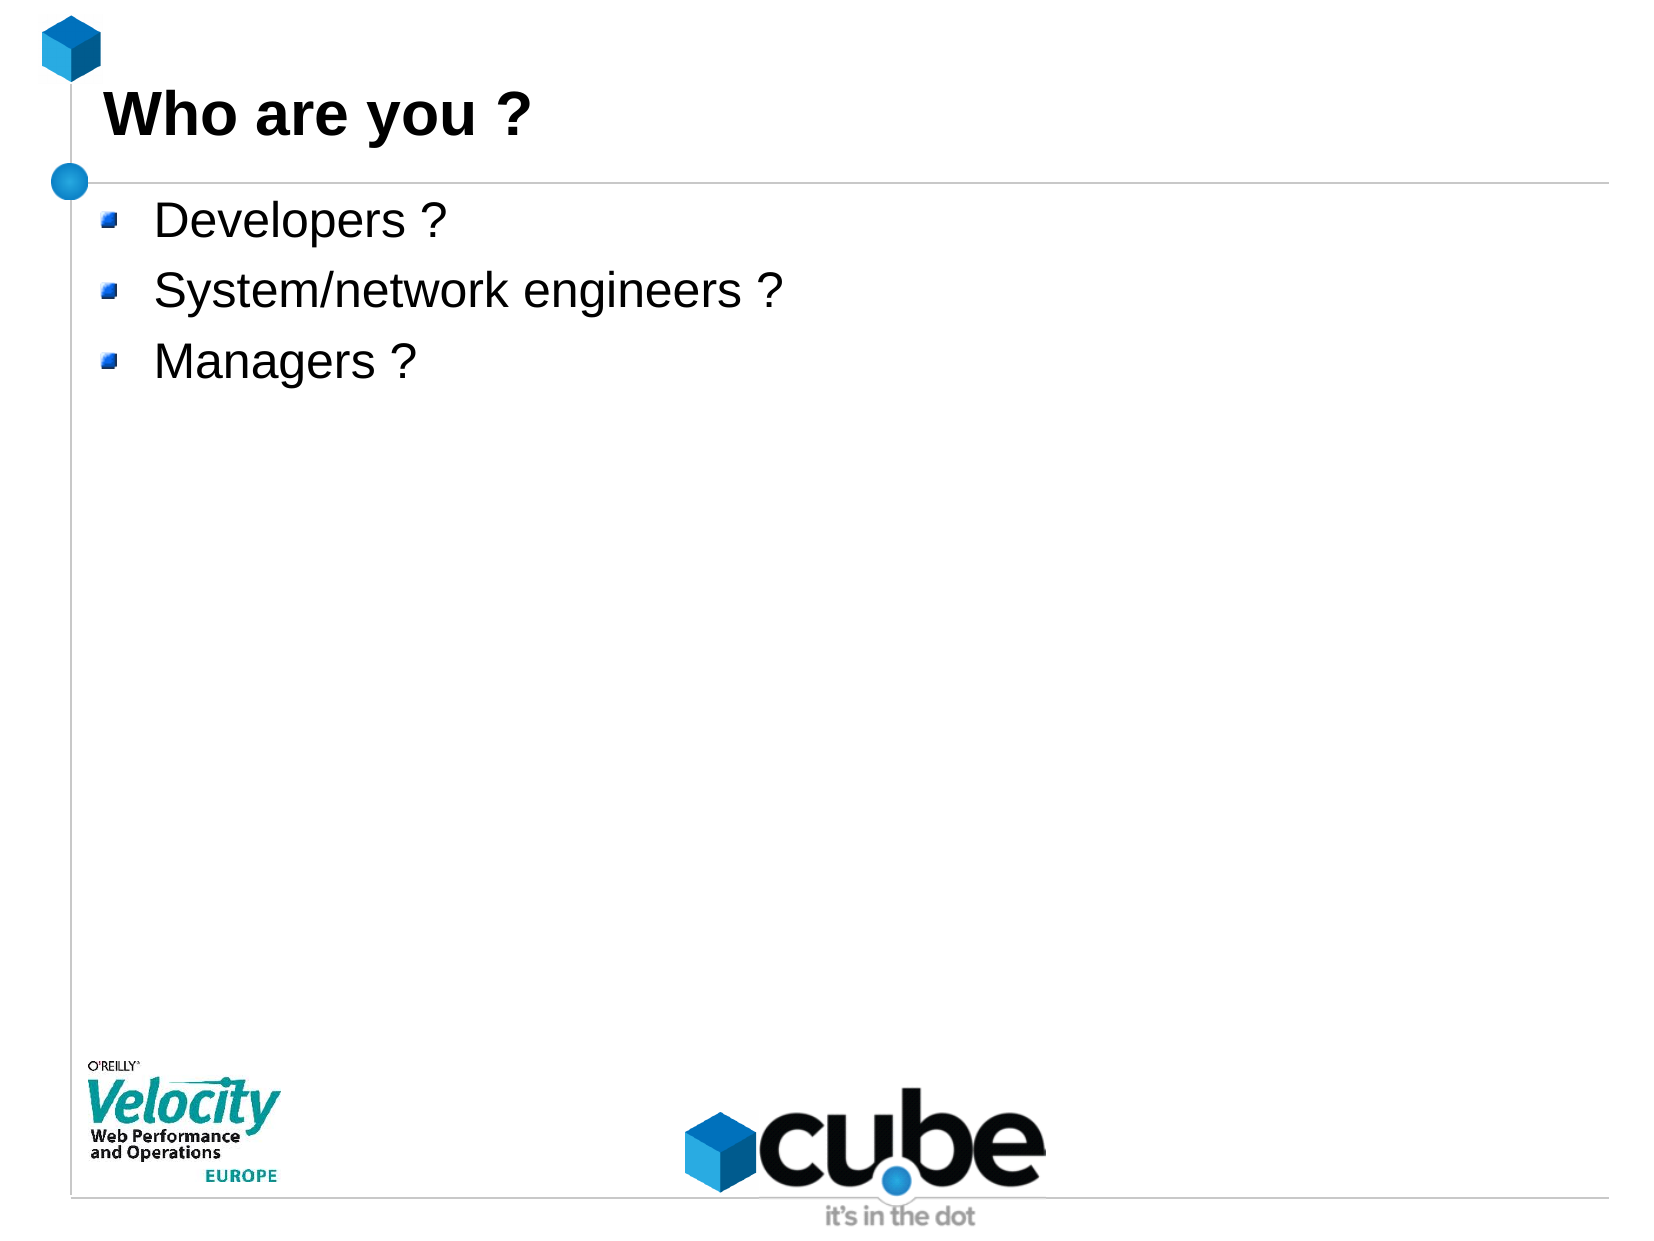

# Who are you ?
Developers ?
System/network engineers ?
Managers ?